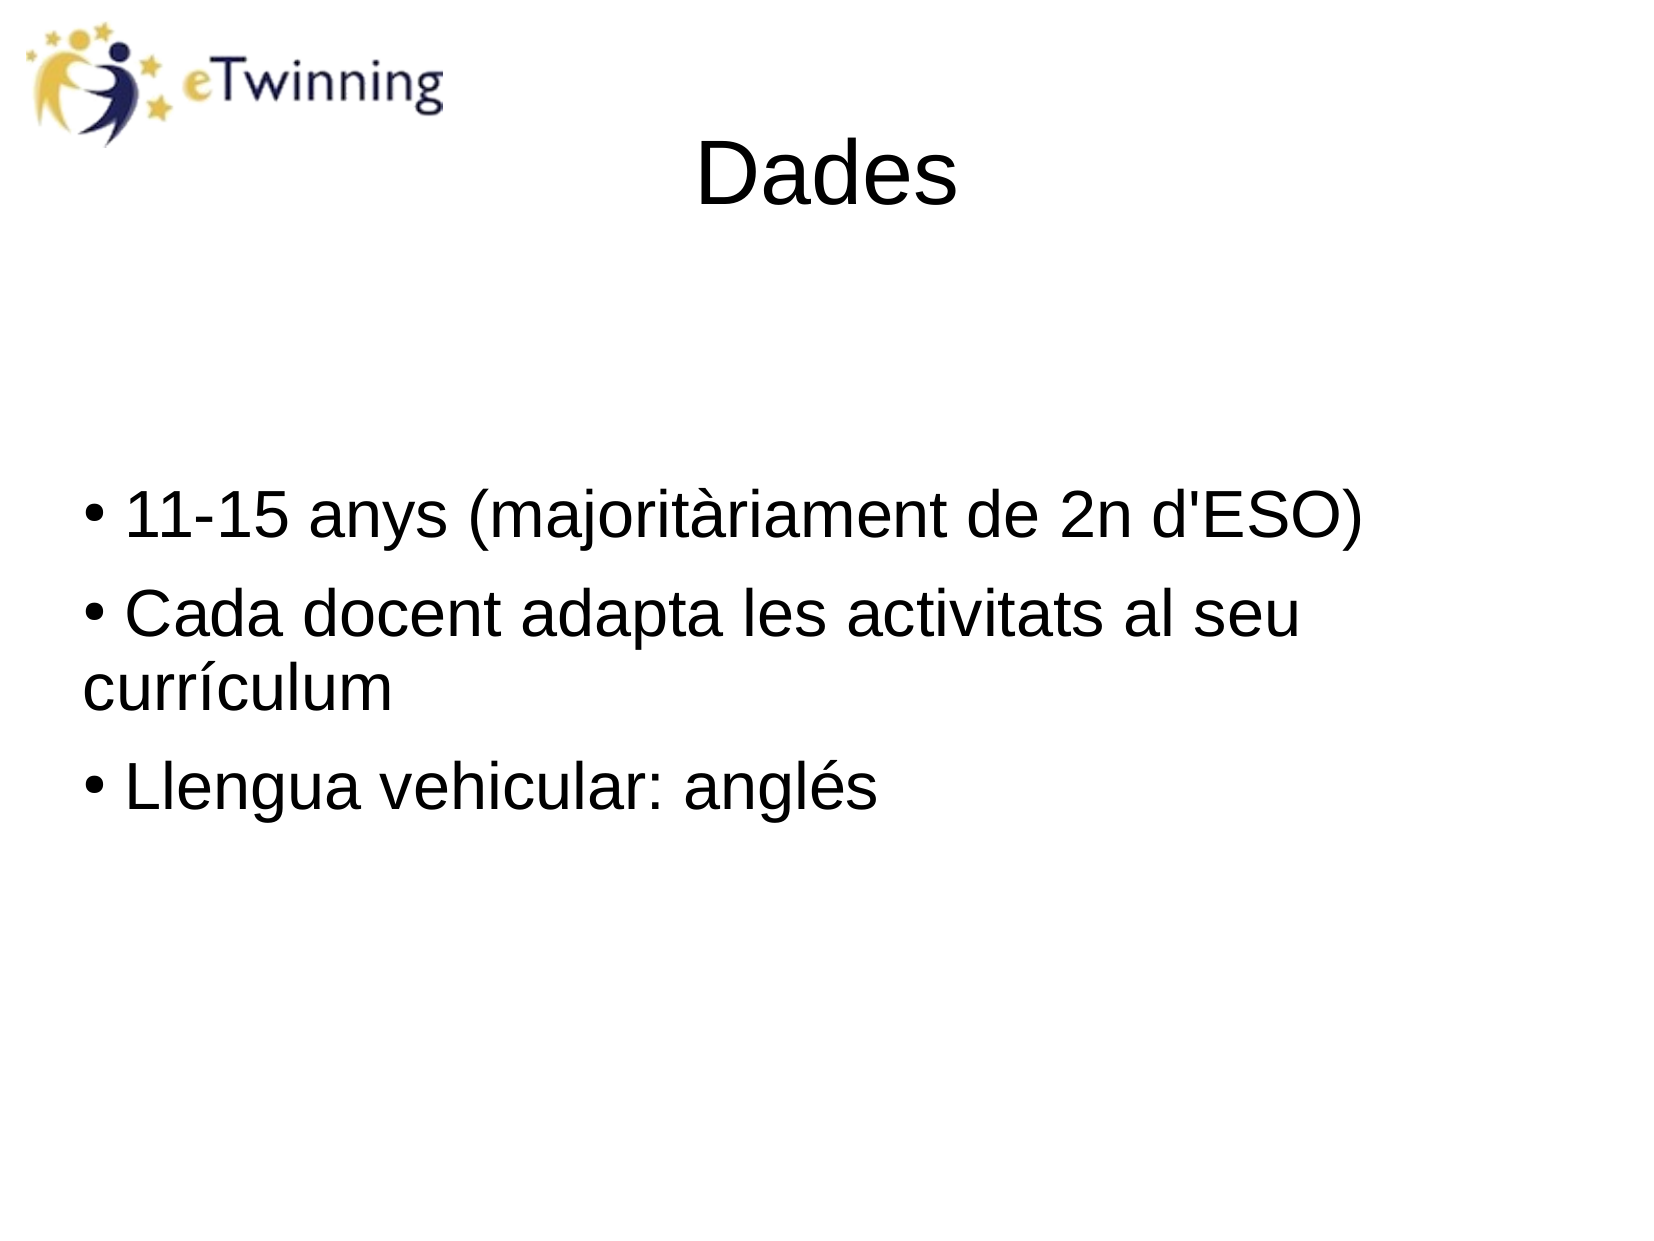

# Dades
 11-15 anys (majoritàriament de 2n d'ESO)
 Cada docent adapta les activitats al seu currículum
 Llengua vehicular: anglés